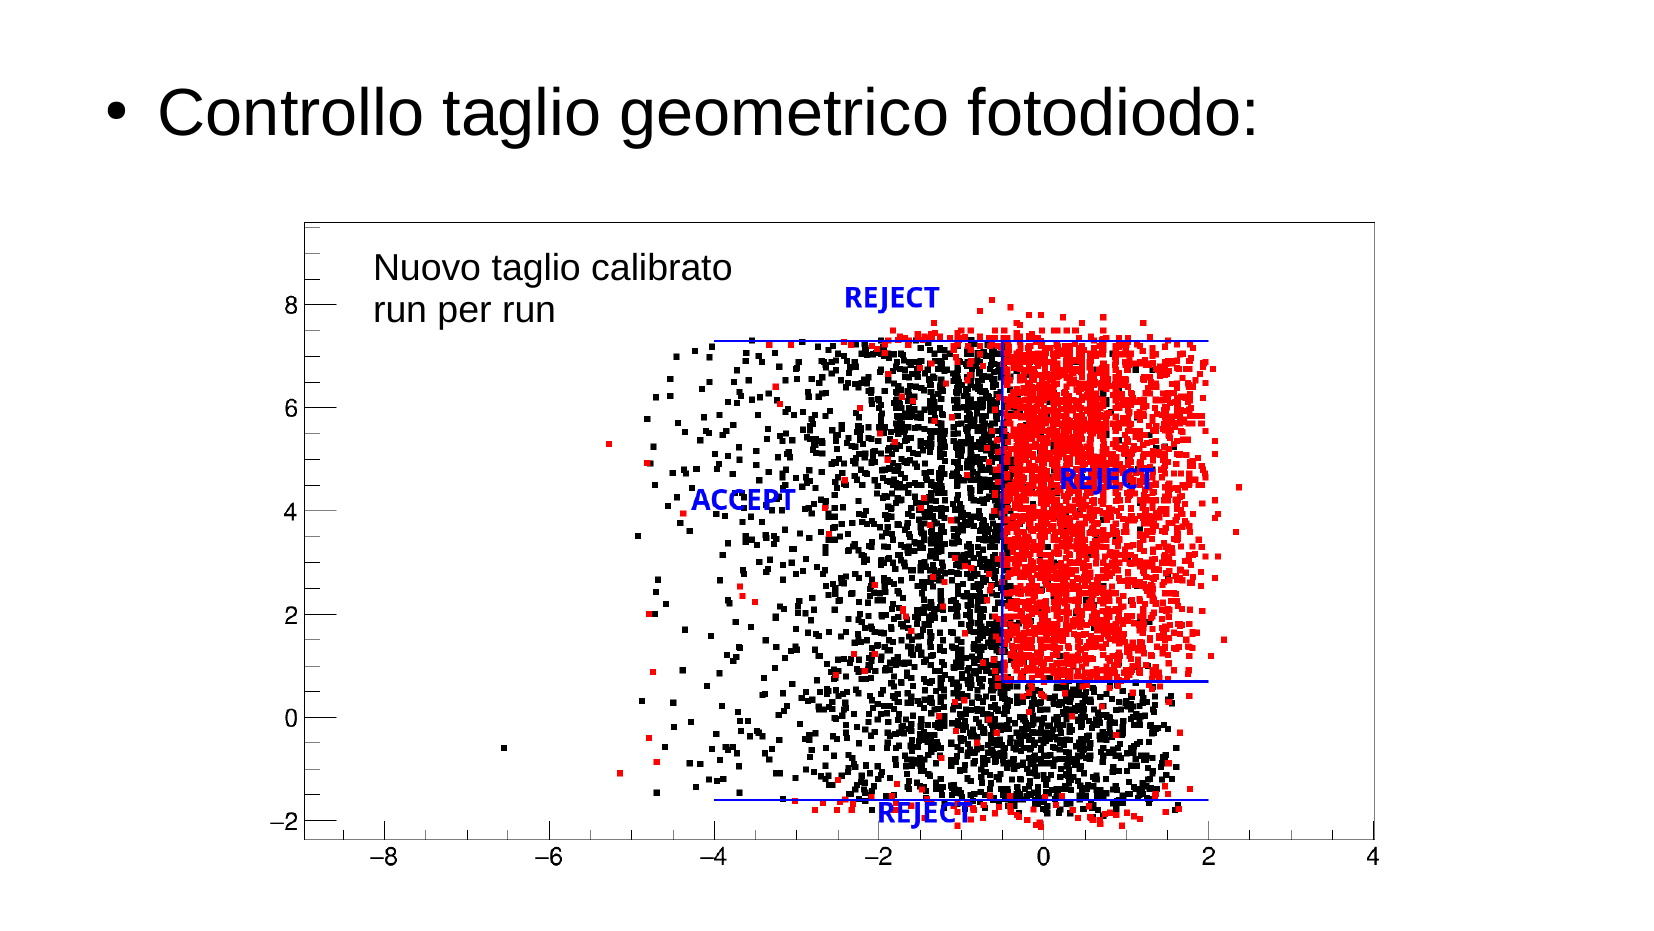

# Controllo taglio geometrico fotodiodo:
Nuovo taglio calibrato run per run